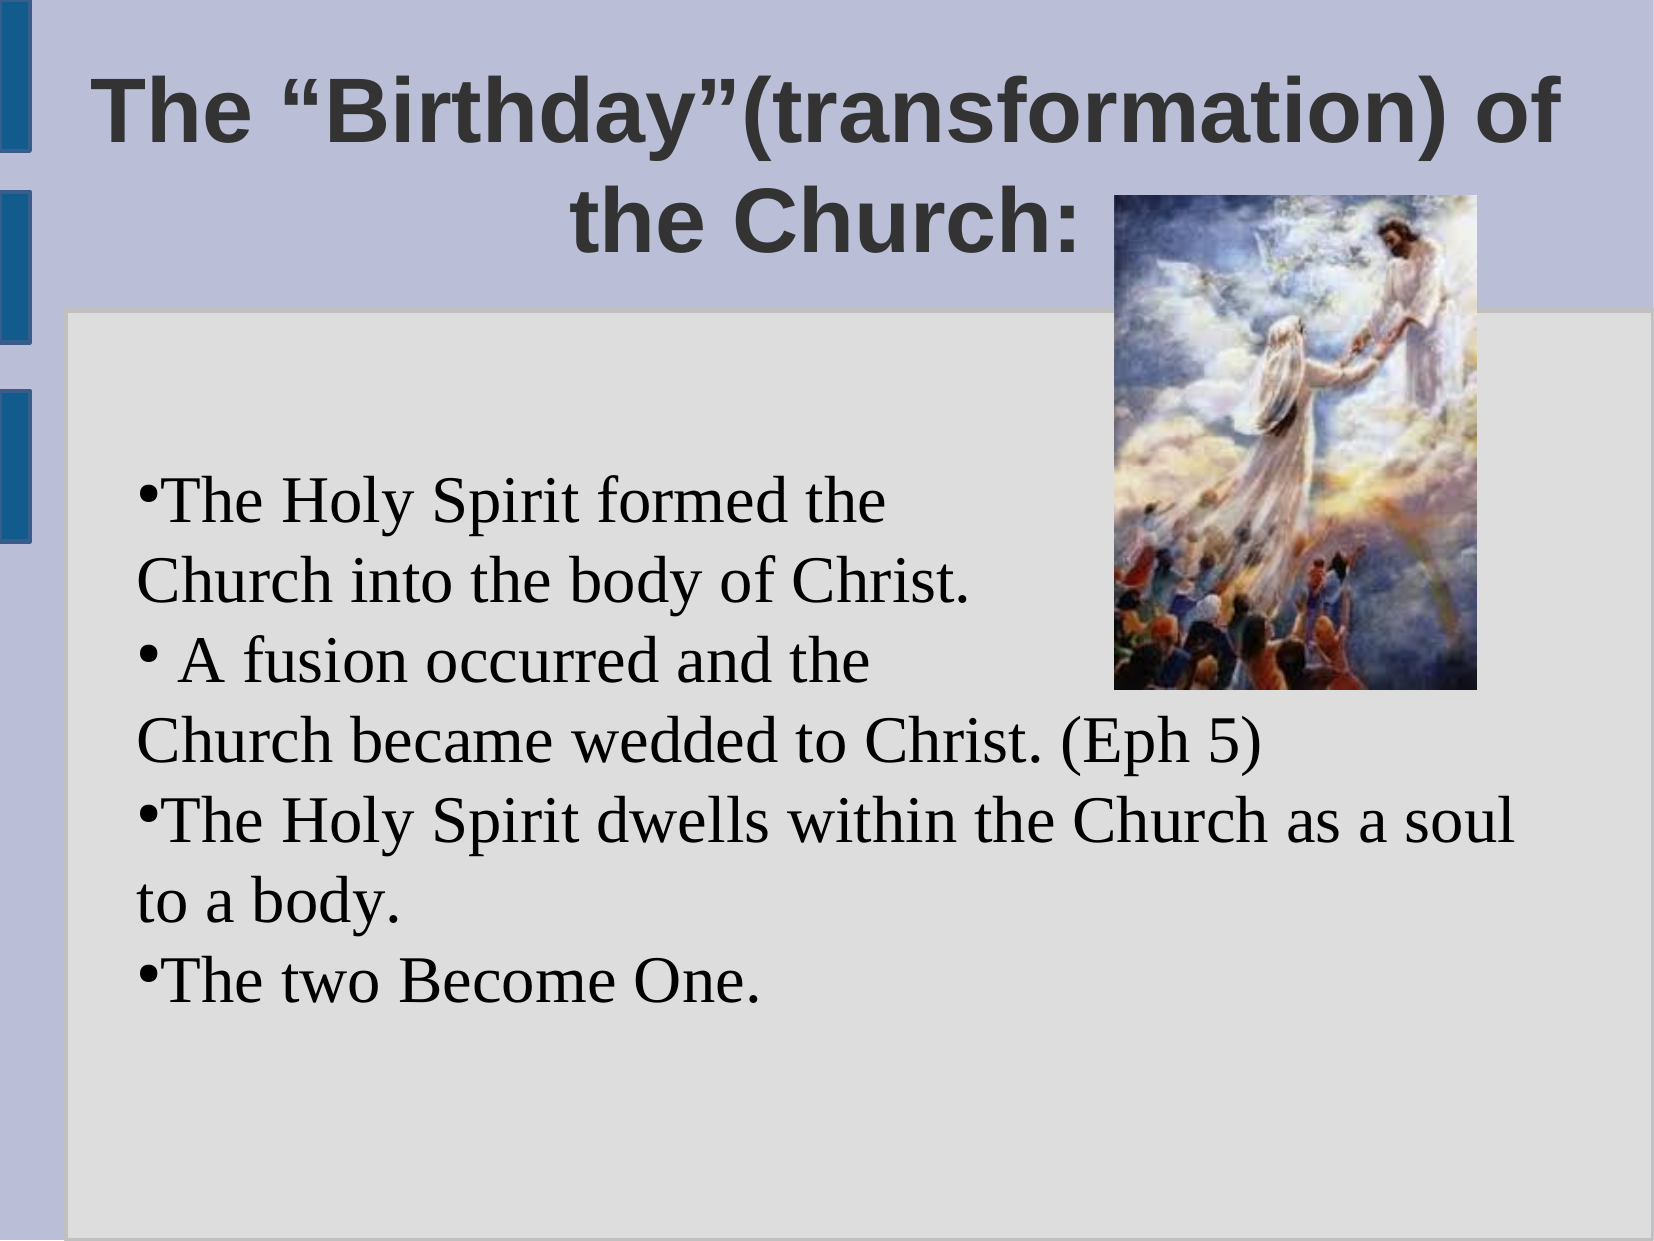

# The “Birthday”(transformation) of the Church:
The Holy Spirit formed the
Church into the body of Christ.
 A fusion occurred and the
Church became wedded to Christ. (Eph 5)
The Holy Spirit dwells within the Church as a soul to a body.
The two Become One.